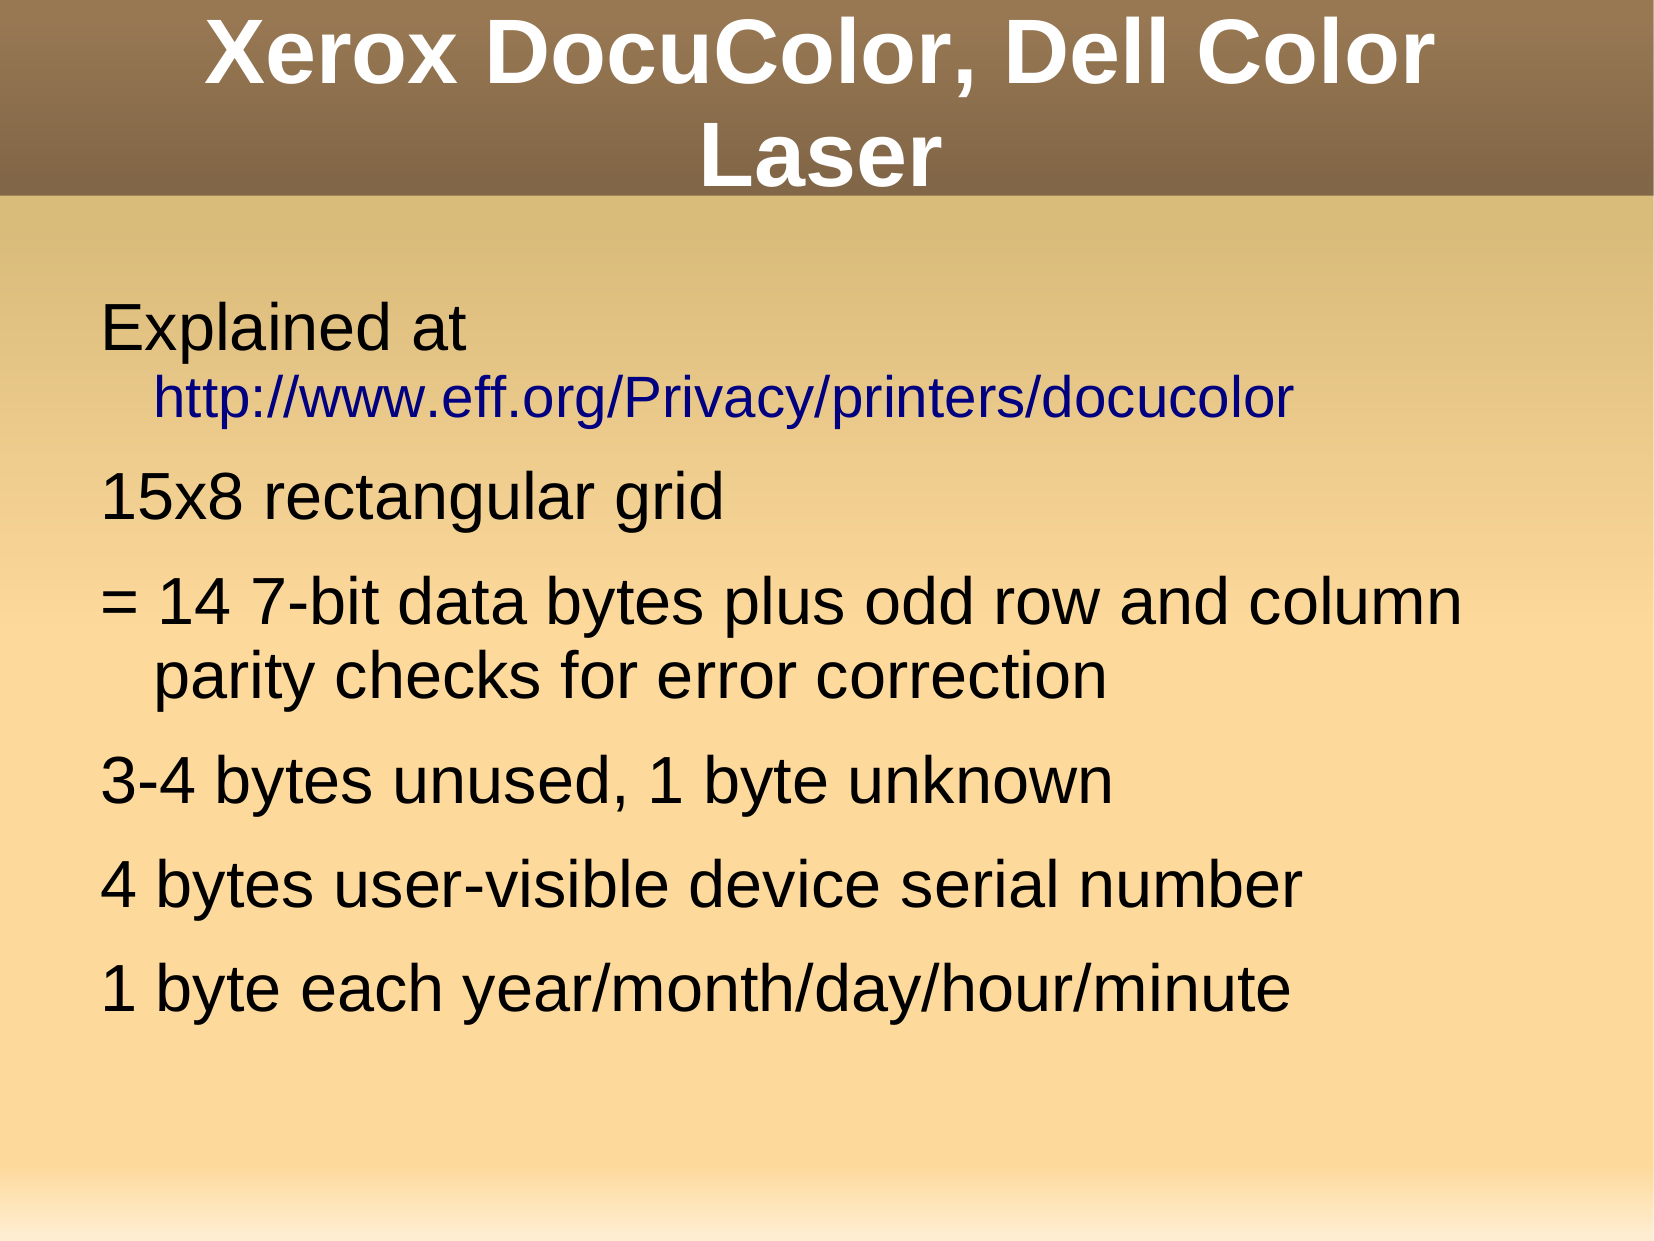

# Xerox DocuColor, Dell Color Laser
Explained at http://www.eff.org/Privacy/printers/docucolor
15x8 rectangular grid
= 14 7-bit data bytes plus odd row and column parity checks for error correction
3-4 bytes unused, 1 byte unknown
4 bytes user-visible device serial number
1 byte each year/month/day/hour/minute